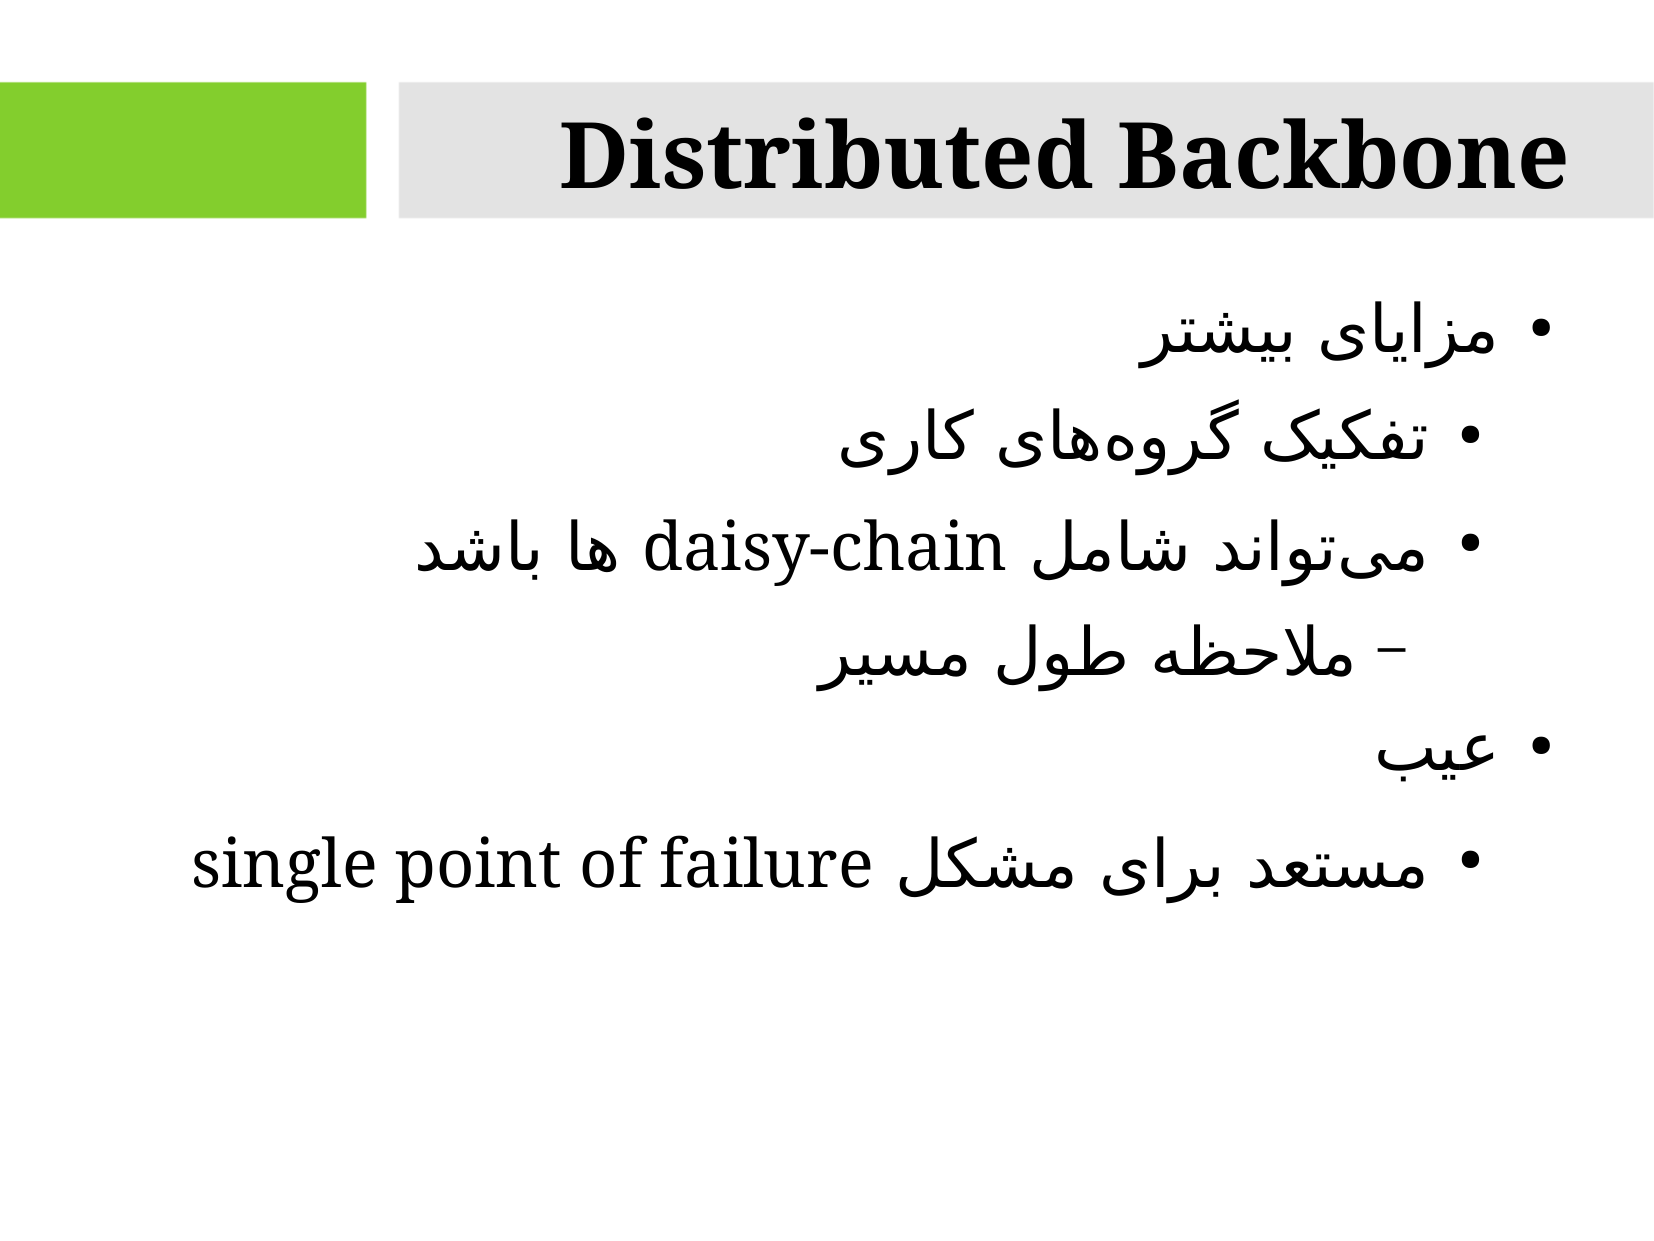

# Distributed Backbone
مزایای بیشتر
تفکیک گروه‌های کاری
می‌تواند شامل daisy-chain ها باشد
ملاحظه طول مسیر
عیب
مستعد برای مشکل single point of failure